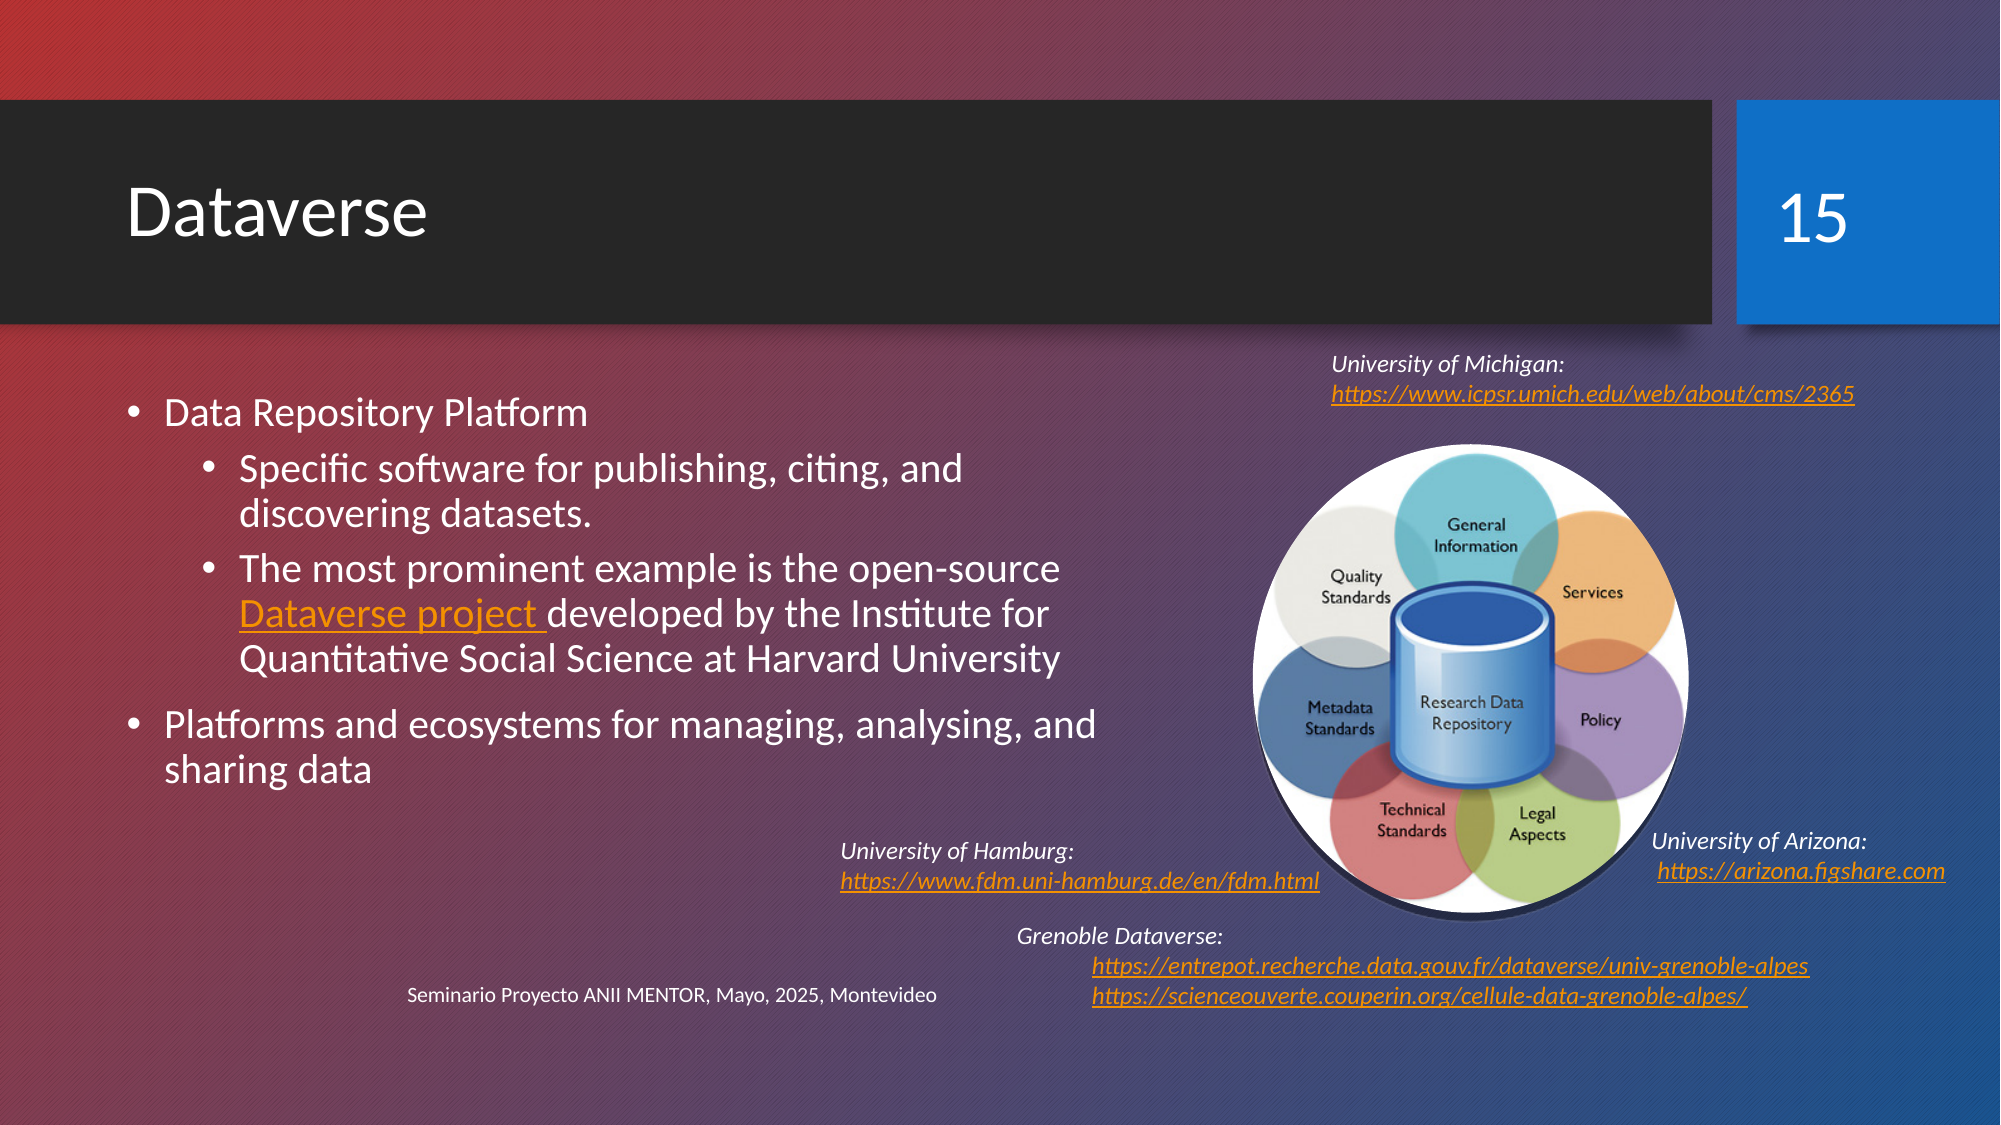

# Dataverse
University of Michigan:
https://www.icpsr.umich.edu/web/about/cms/2365
Data Repository Platform
Specific software for publishing, citing, and discovering datasets.
The most prominent example is the open-source Dataverse project developed by the Institute for Quantitative Social Science at Harvard University
Platforms and ecosystems for managing, analysing, and sharing data
University of Arizona:
 https://arizona.figshare.com
University of Hamburg:
https://www.fdm.uni-hamburg.de/en/fdm.html
Grenoble Dataverse:
https://entrepot.recherche.data.gouv.fr/dataverse/univ-grenoble-alpes
https://scienceouverte.couperin.org/cellule-data-grenoble-alpes/
Seminario Proyecto ANII MENTOR, Mayo, 2025, Montevideo